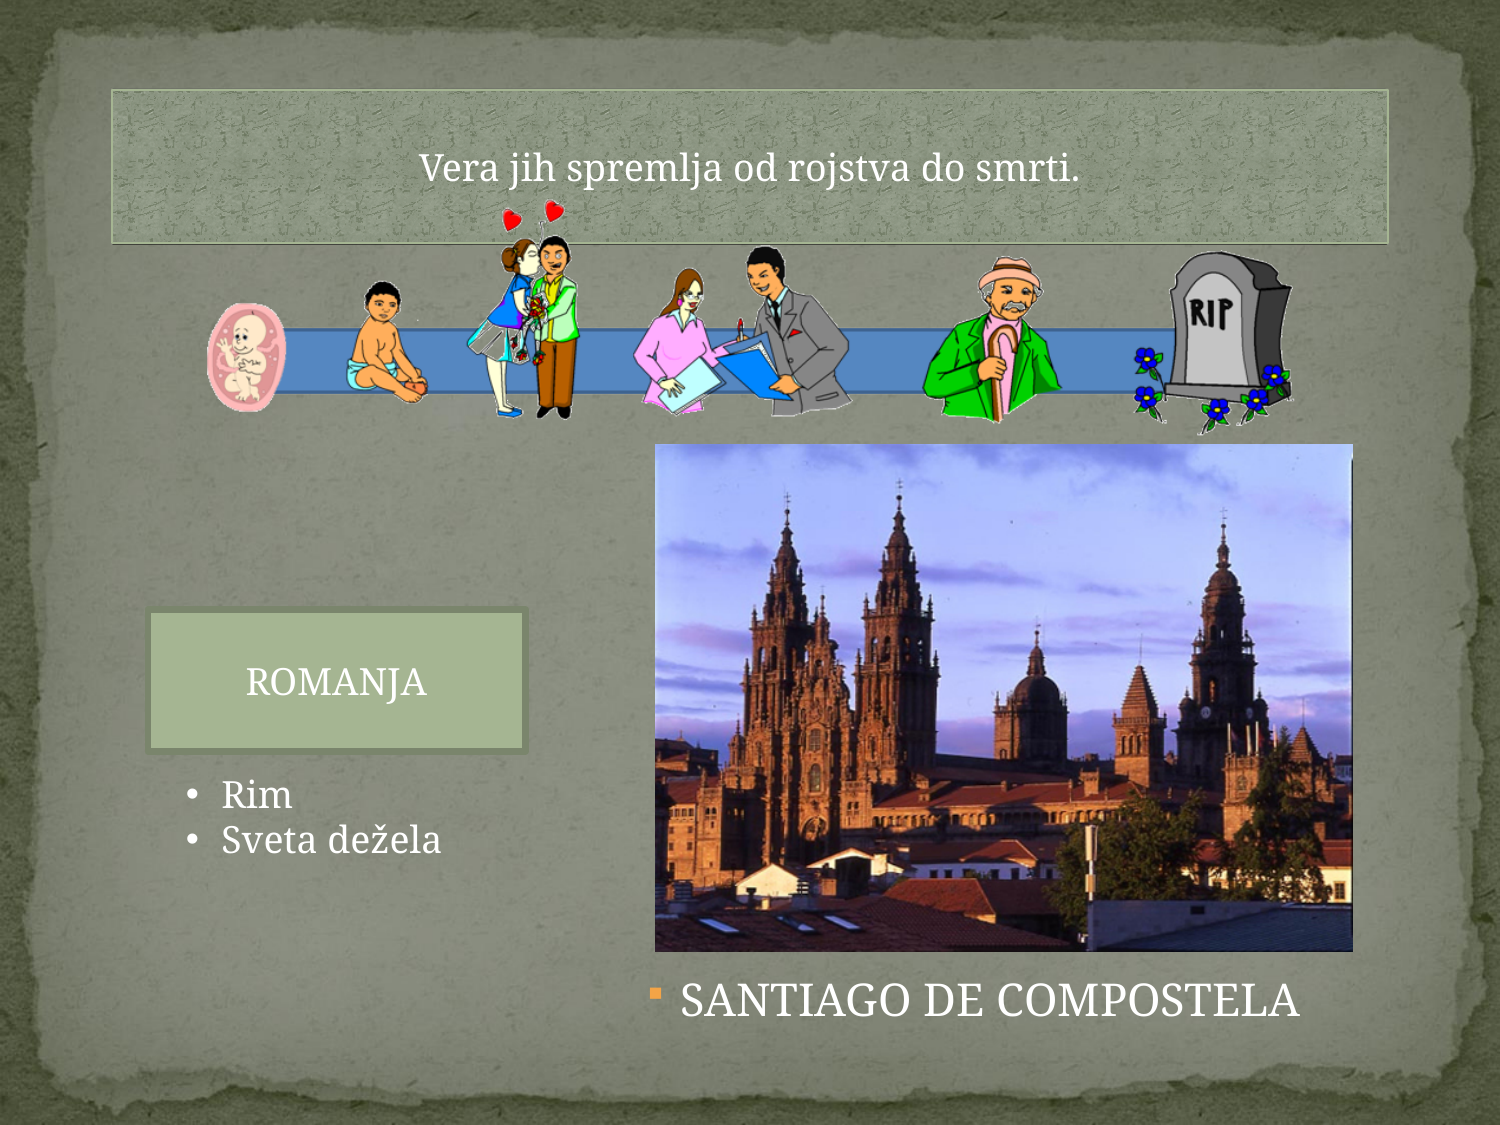

Vera jih spremlja od rojstva do smrti.
ROMANJA
Rim
Sveta dežela
# SANTIAGO DE COMPOSTELA